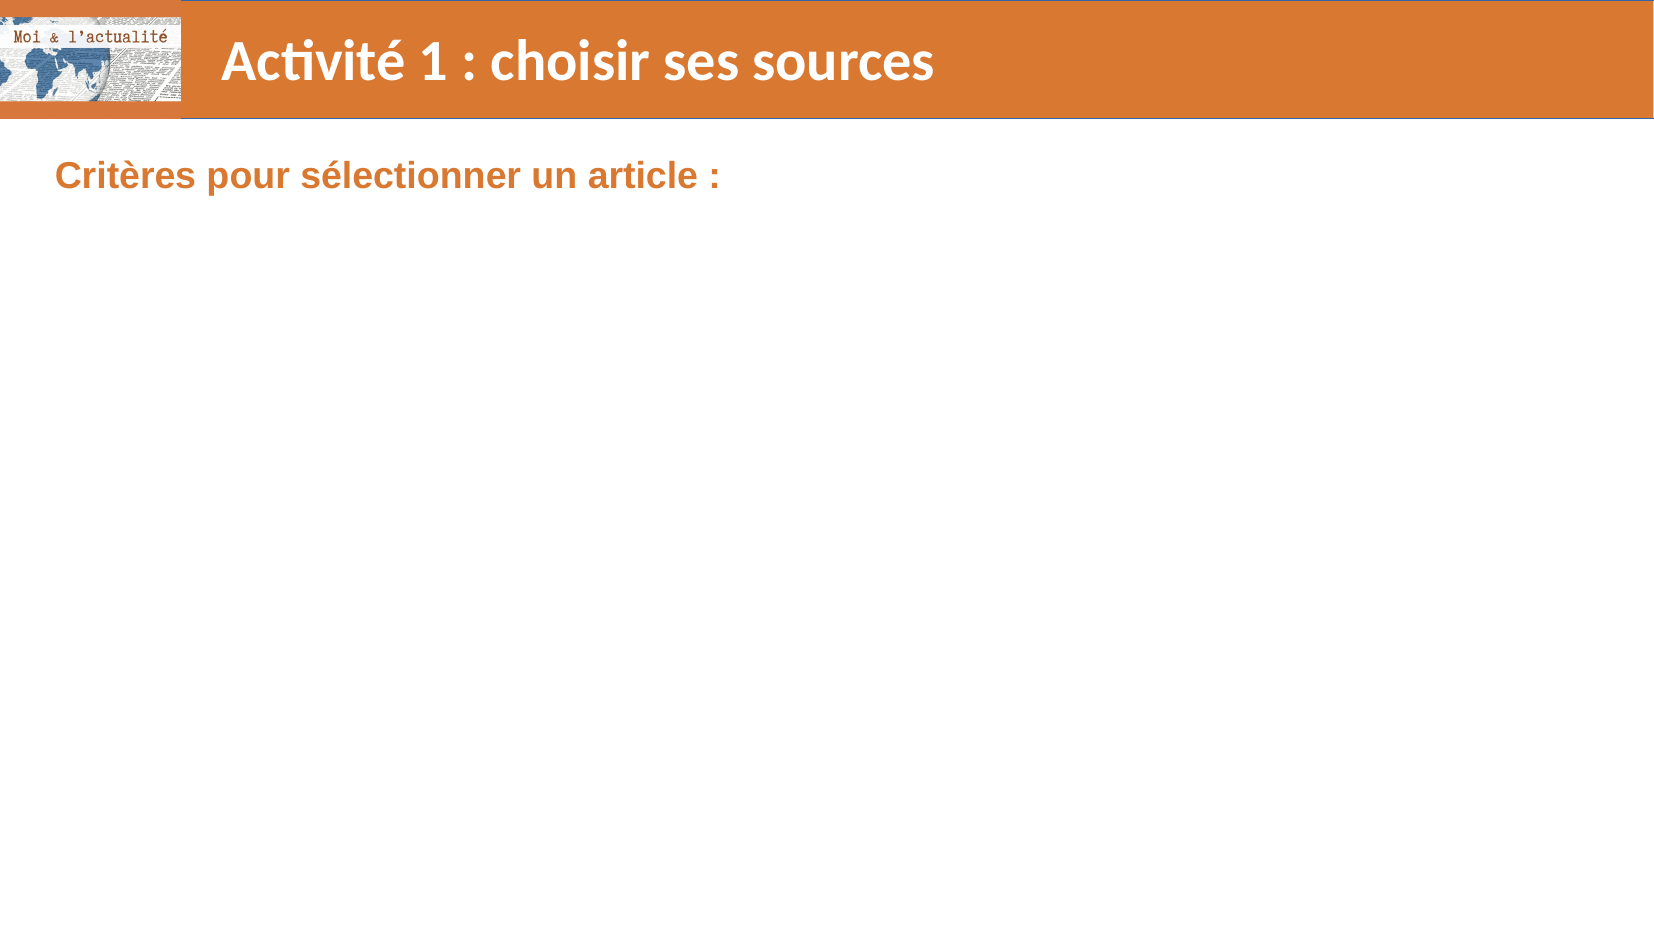

Activité 1 : choisir ses sources
 Critères pour sélectionner un article :